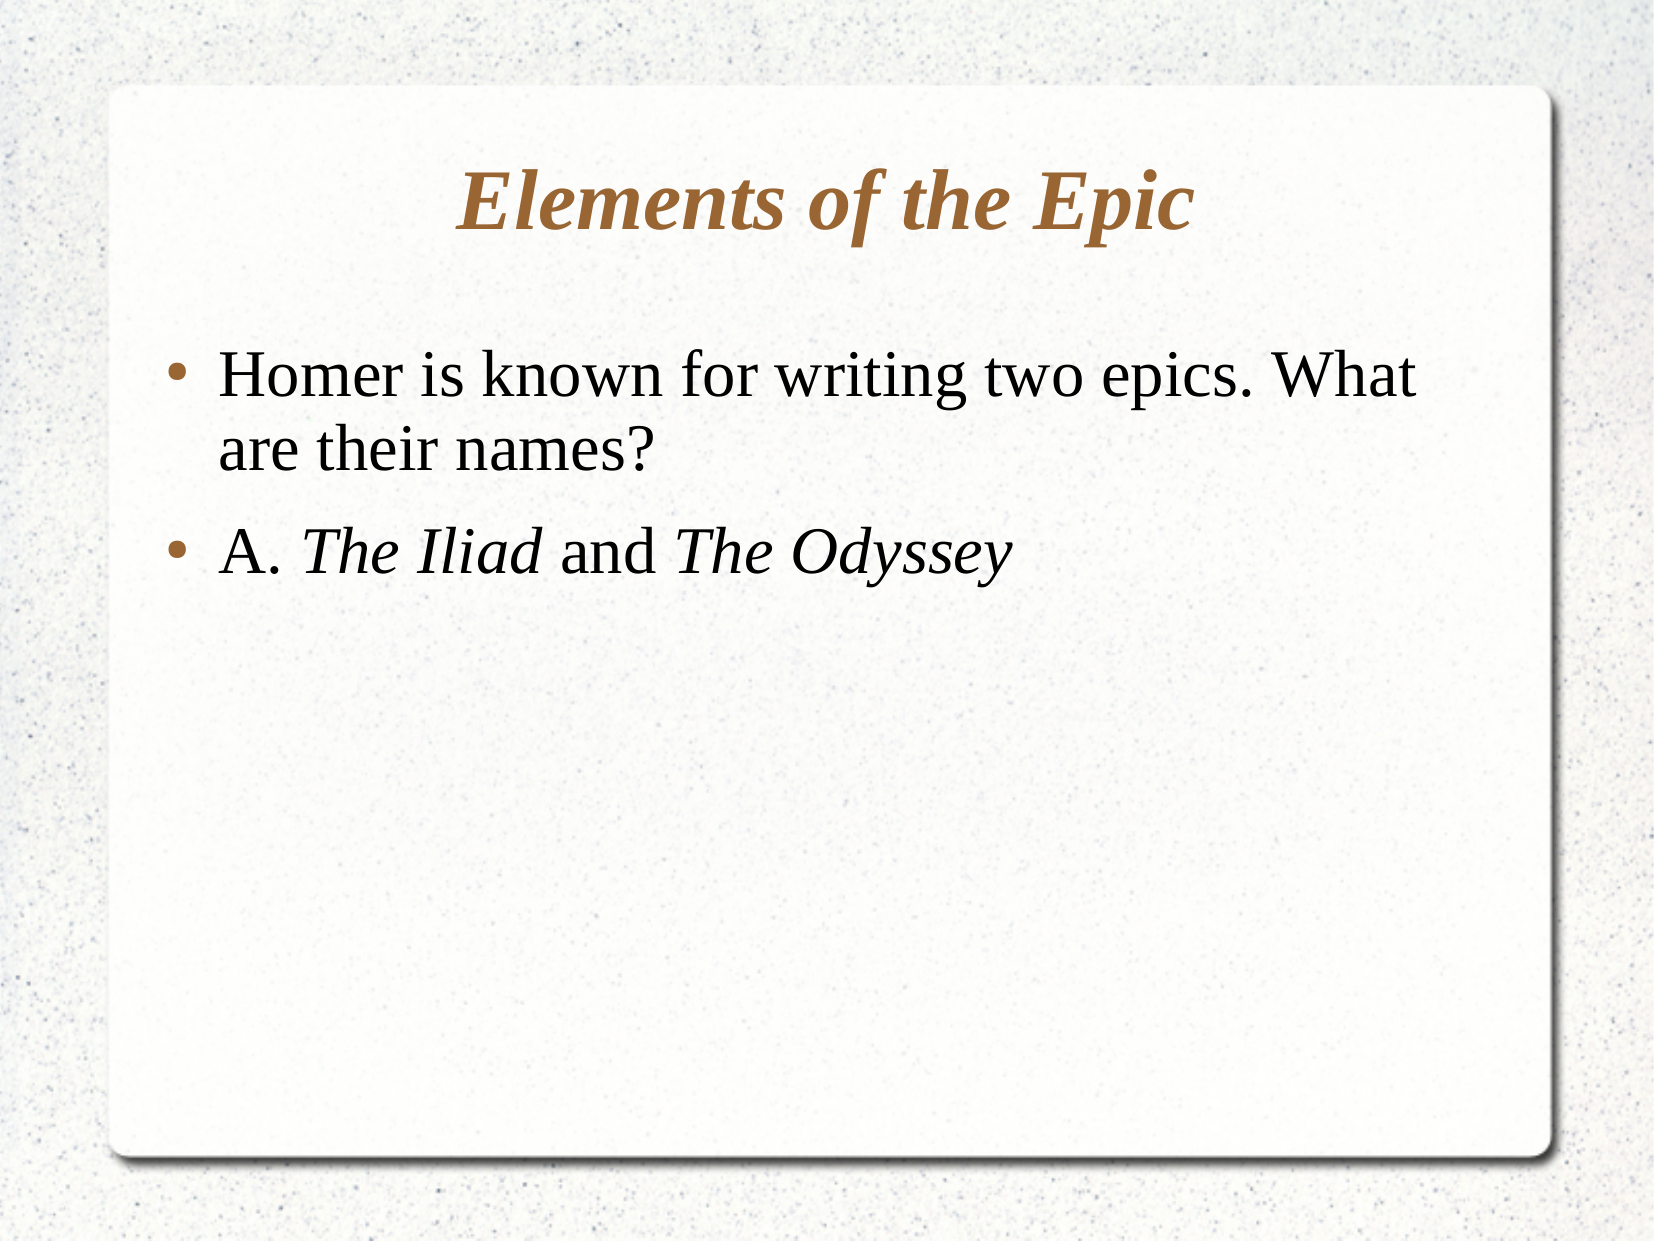

# Elements of the Epic
Homer is known for writing two epics. What are their names?
A. The Iliad and The Odyssey